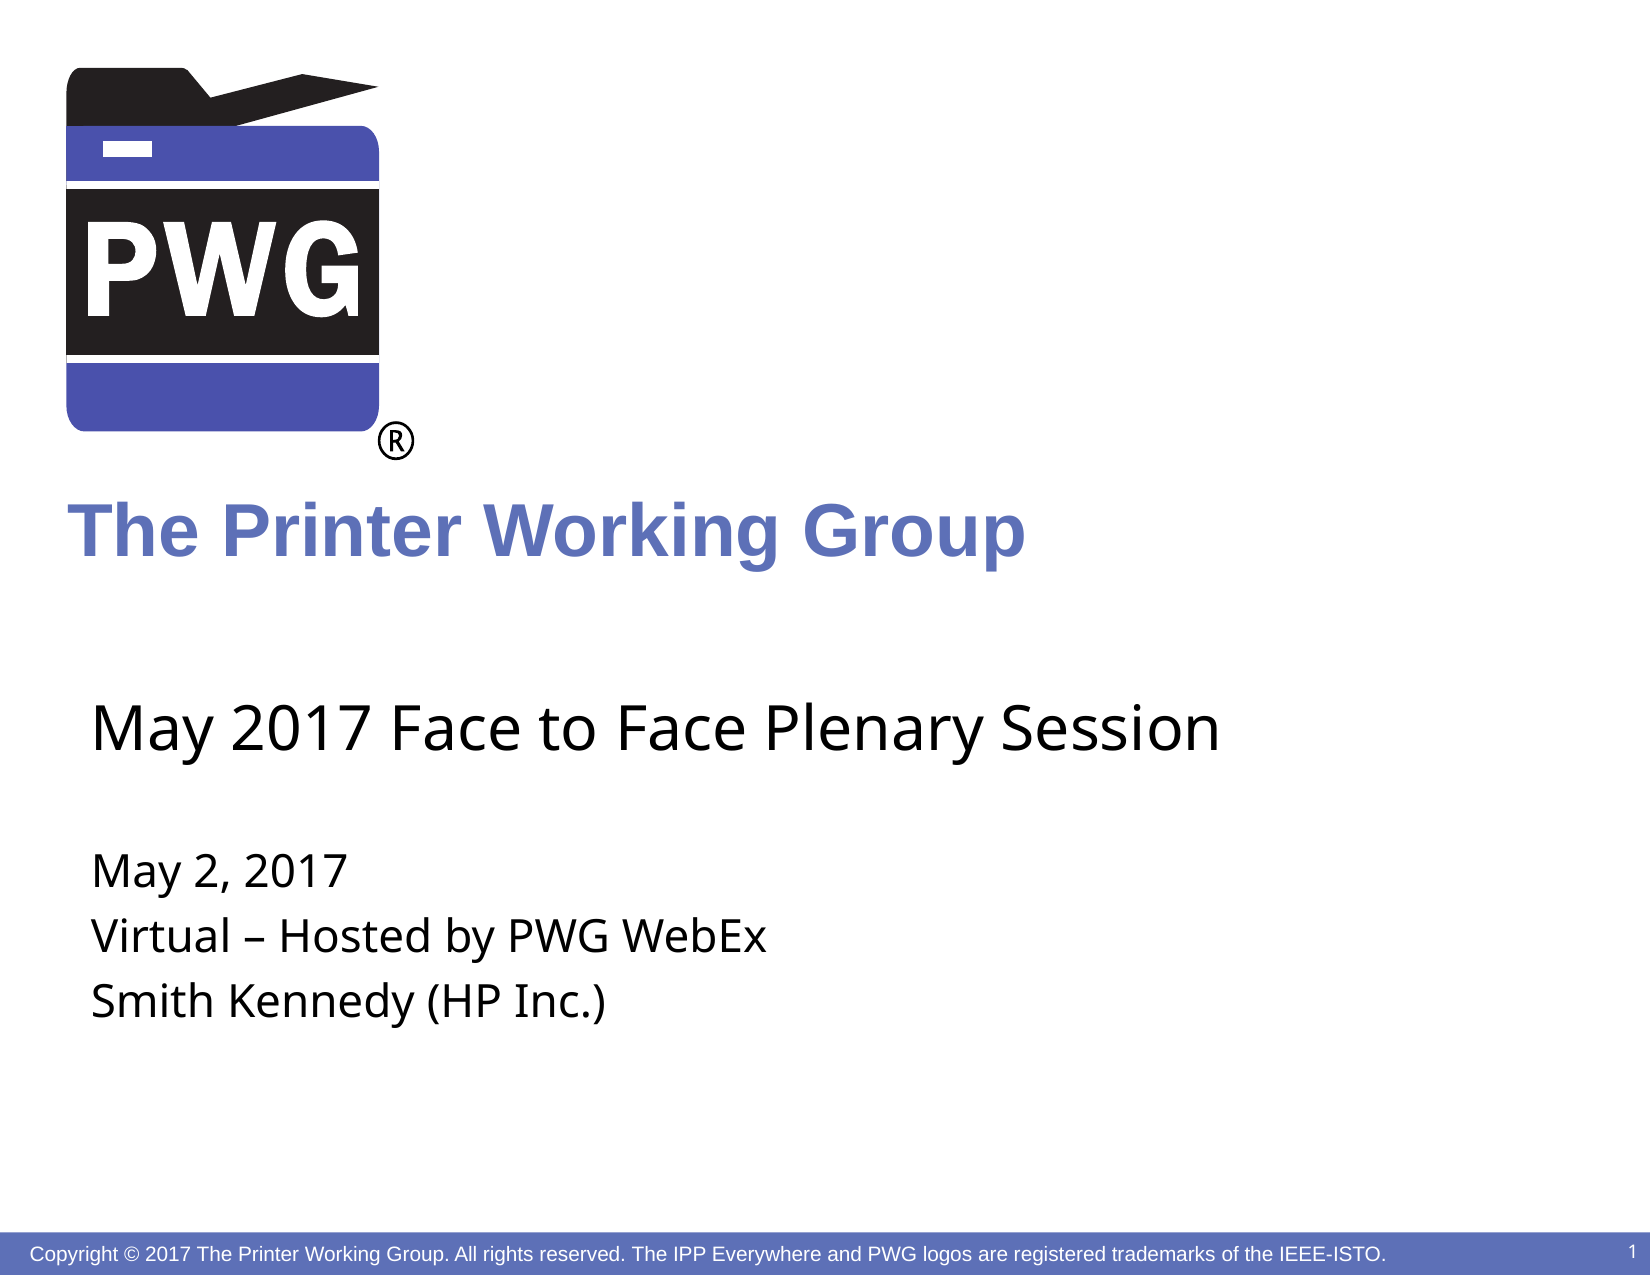

# May 2017 Face to Face Plenary Session
May 2, 2017
Virtual – Hosted by PWG WebEx
Smith Kennedy (HP Inc.)
1